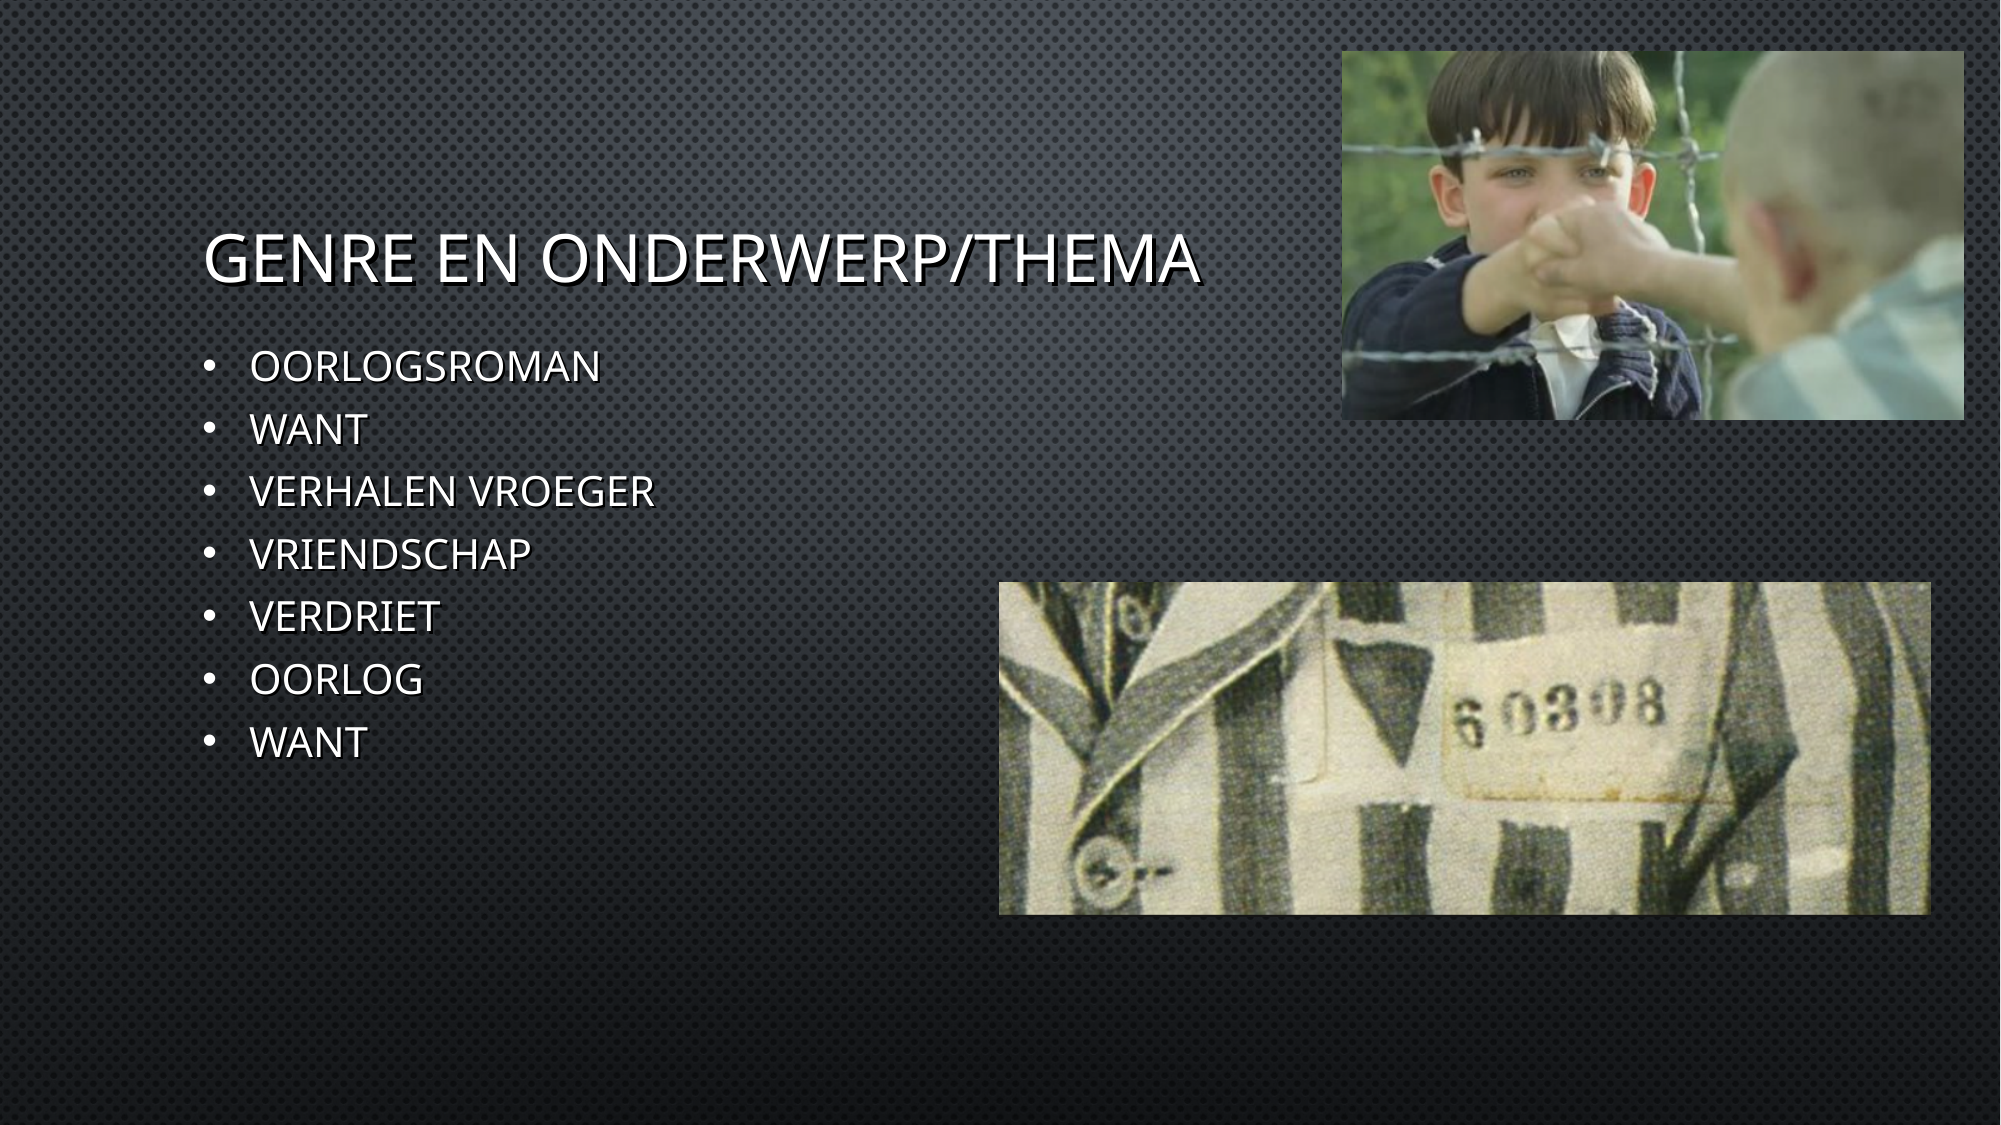

# Genre en onderwerp/thema
Oorlogsroman
want
Verhalen vroeger
Vriendschap
Verdriet
Oorlog
want